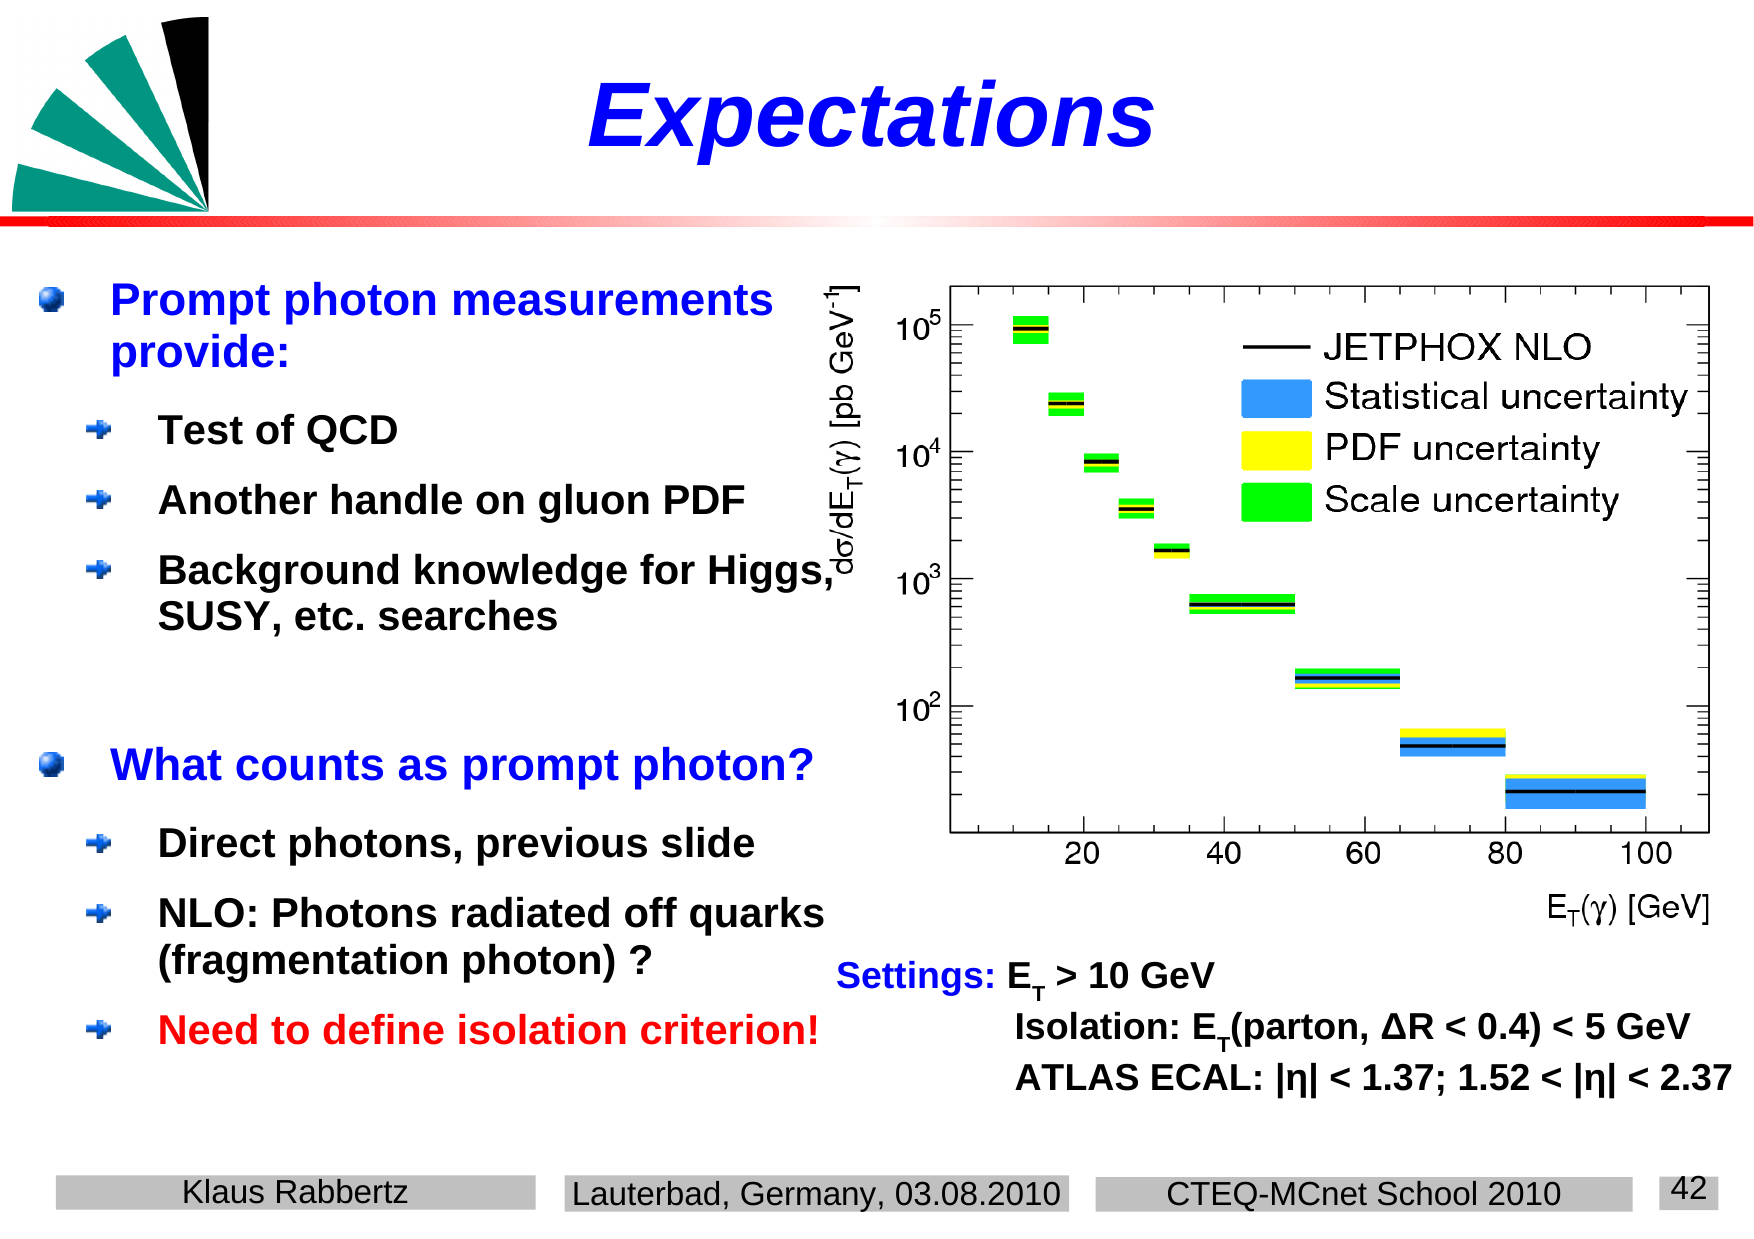

# Expectations
Prompt photon measurements provide:
Test of QCD
Another handle on gluon PDF
Background knowledge for Higgs, SUSY, etc. searches
What counts as prompt photon?
Direct photons, previous slide
NLO: Photons radiated off quarks (fragmentation photon) ?
Need to define isolation criterion!
Settings: ET > 10 GeV
 Isolation: ET(parton, ΔR < 0.4) < 5 GeV
 ATLAS ECAL: |η| < 1.37; 1.52 < |η| < 2.37